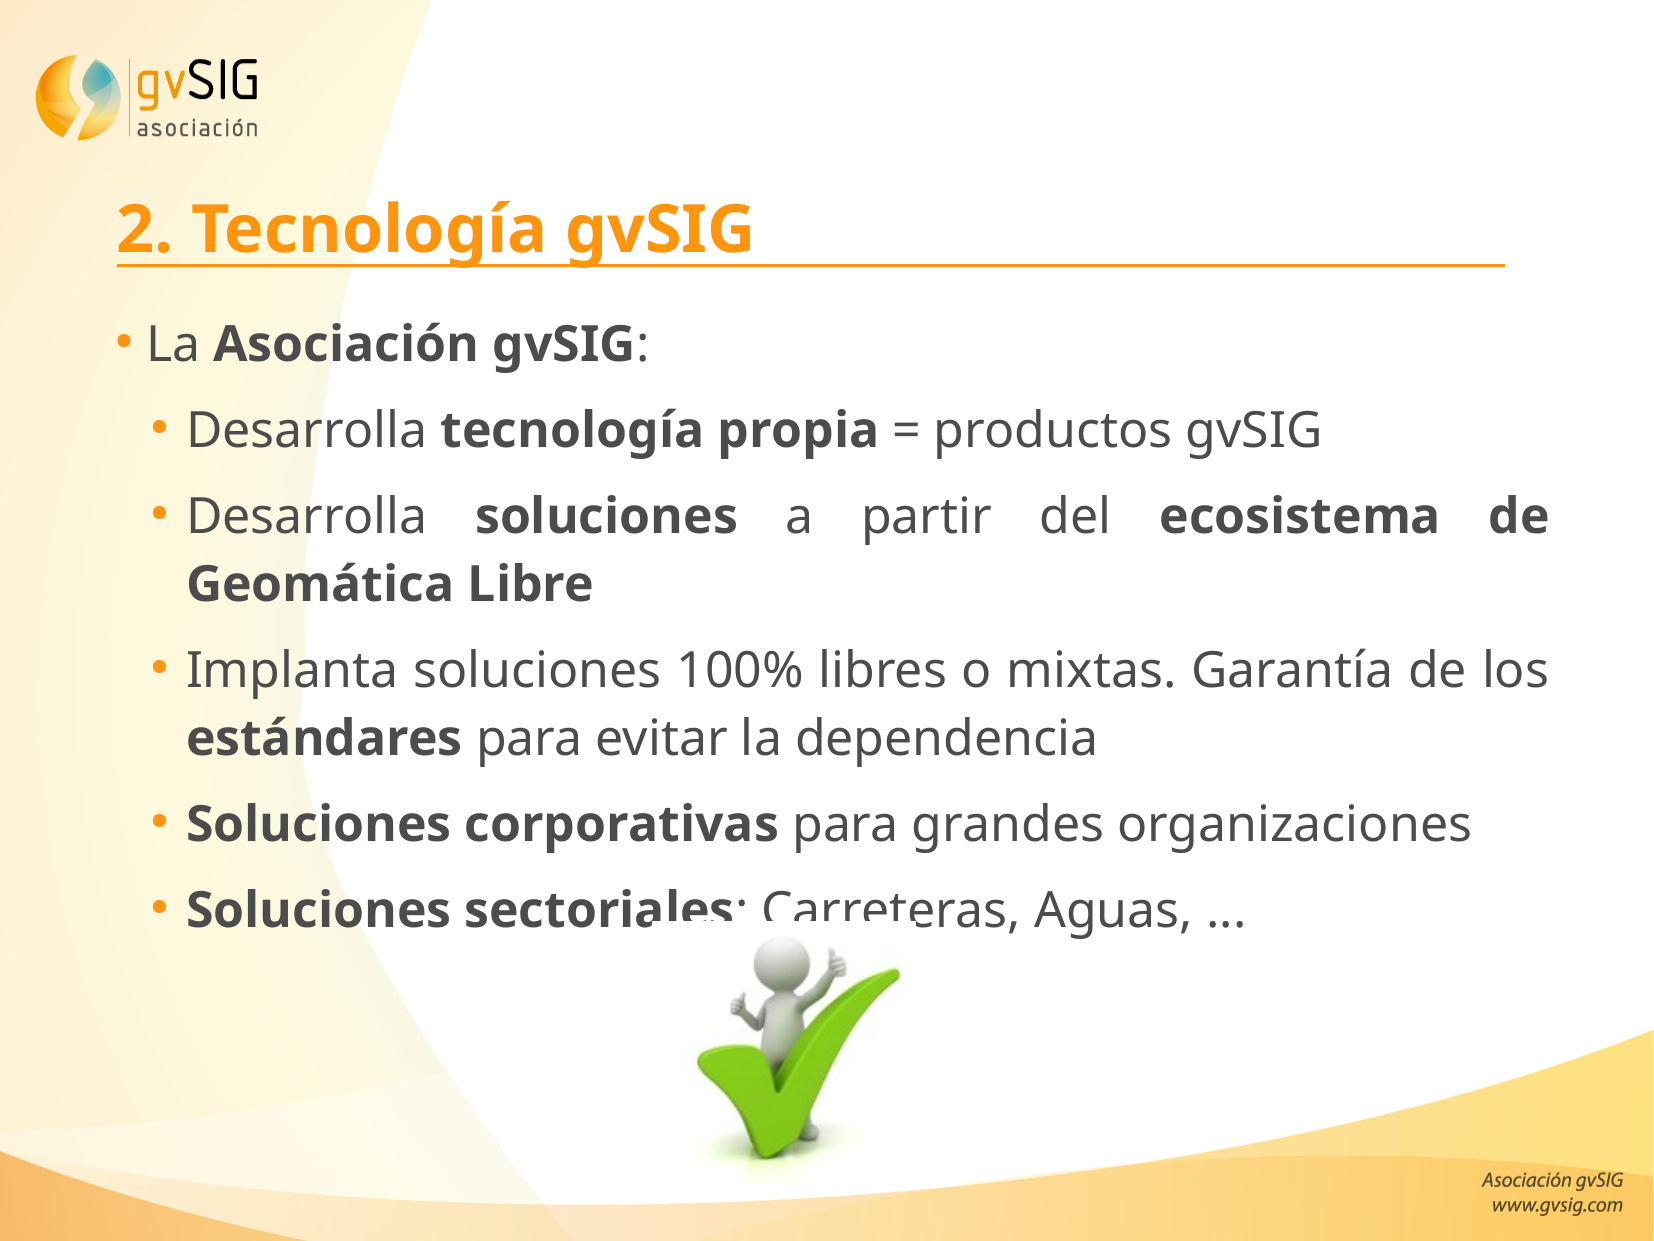

# 2. Tecnología gvSIG
 La Asociación gvSIG:
Desarrolla tecnología propia = productos gvSIG
Desarrolla soluciones a partir del ecosistema de Geomática Libre
Implanta soluciones 100% libres o mixtas. Garantía de los estándares para evitar la dependencia
Soluciones corporativas para grandes organizaciones
Soluciones sectoriales: Carreteras, Aguas, ...